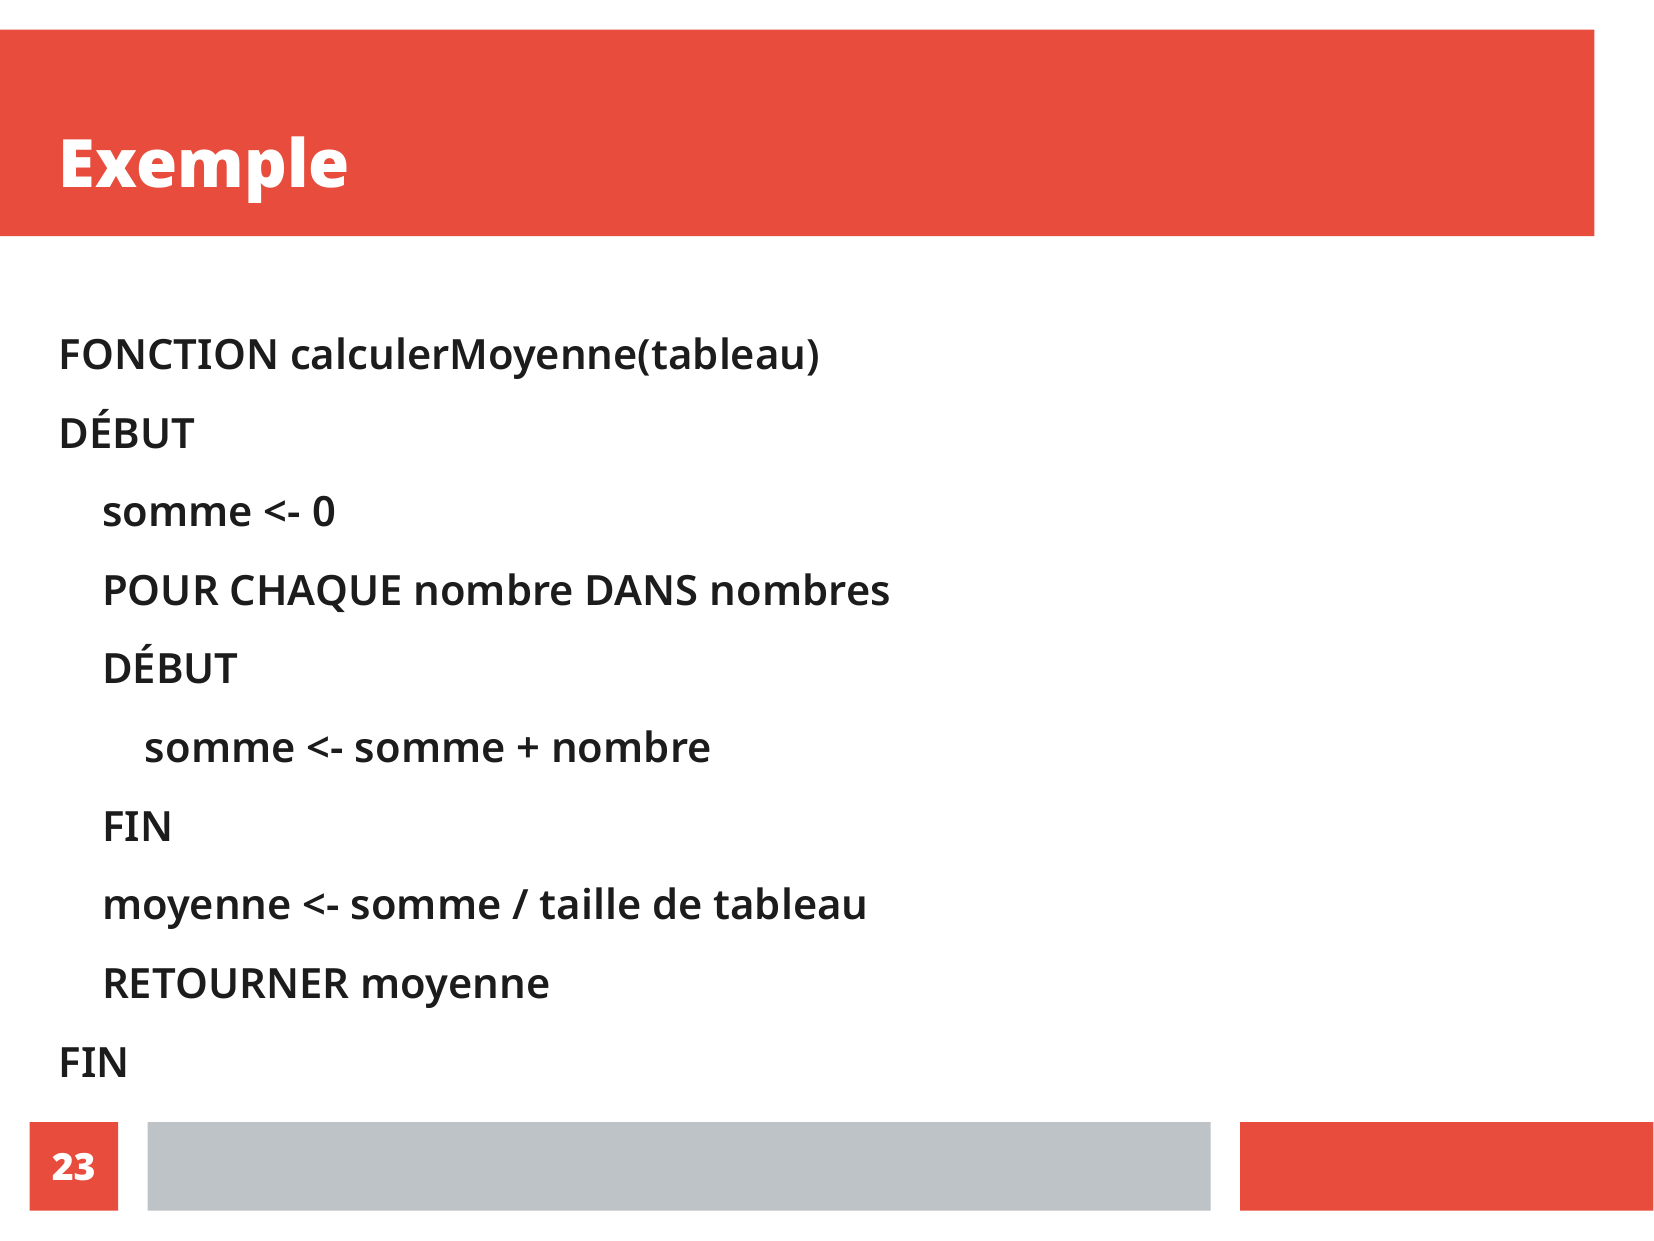

# Exemple
FONCTION calculerMoyenne(tableau)
DÉBUT
 somme <- 0
 POUR CHAQUE nombre DANS nombres
 DÉBUT
 somme <- somme + nombre
 FIN
 moyenne <- somme / taille de tableau
 RETOURNER moyenne
FIN
23